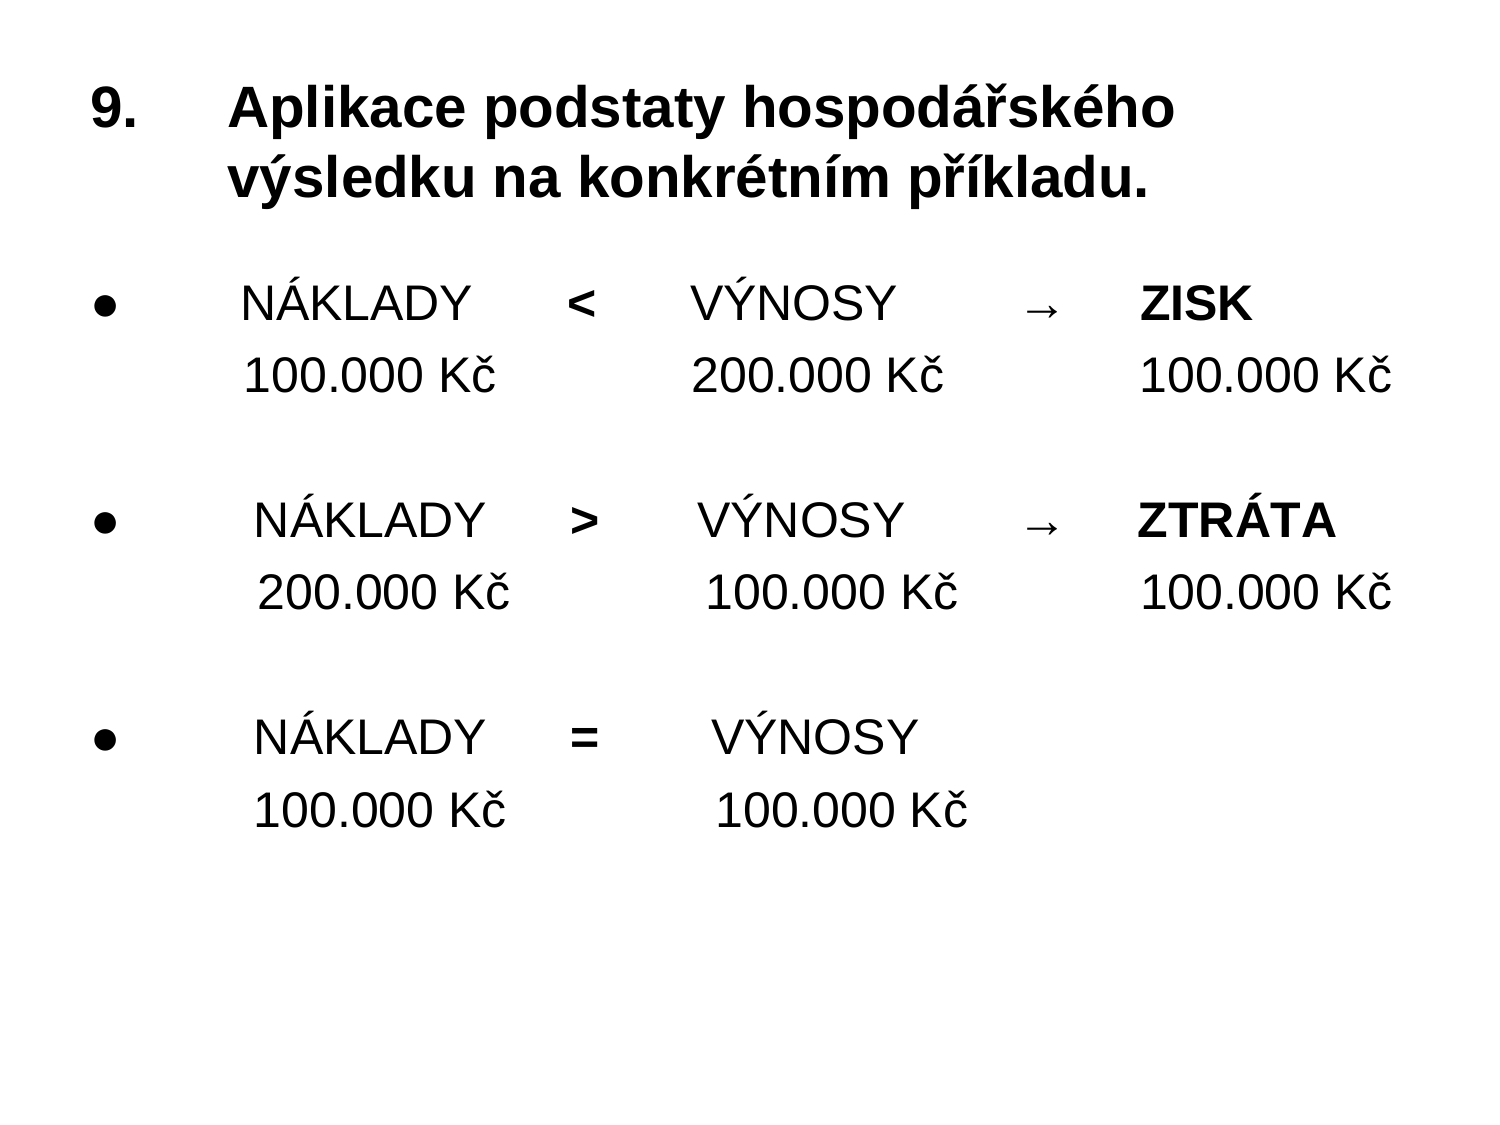

# Aplikace podstaty hospodářského výsledku na konkrétním příkladu.
●		NÁKLADY	 <	VÝNOSY	 →	ZISK
 100.000 Kč 200.000 Kč 100.000 Kč
●		 NÁKLADY > VÝNOSY → ZTRÁTA
 200.000 Kč 100.000 Kč 	100.000 Kč
●		 NÁKLADY = VÝNOSY
		 100.000 Kč 100.000 Kč